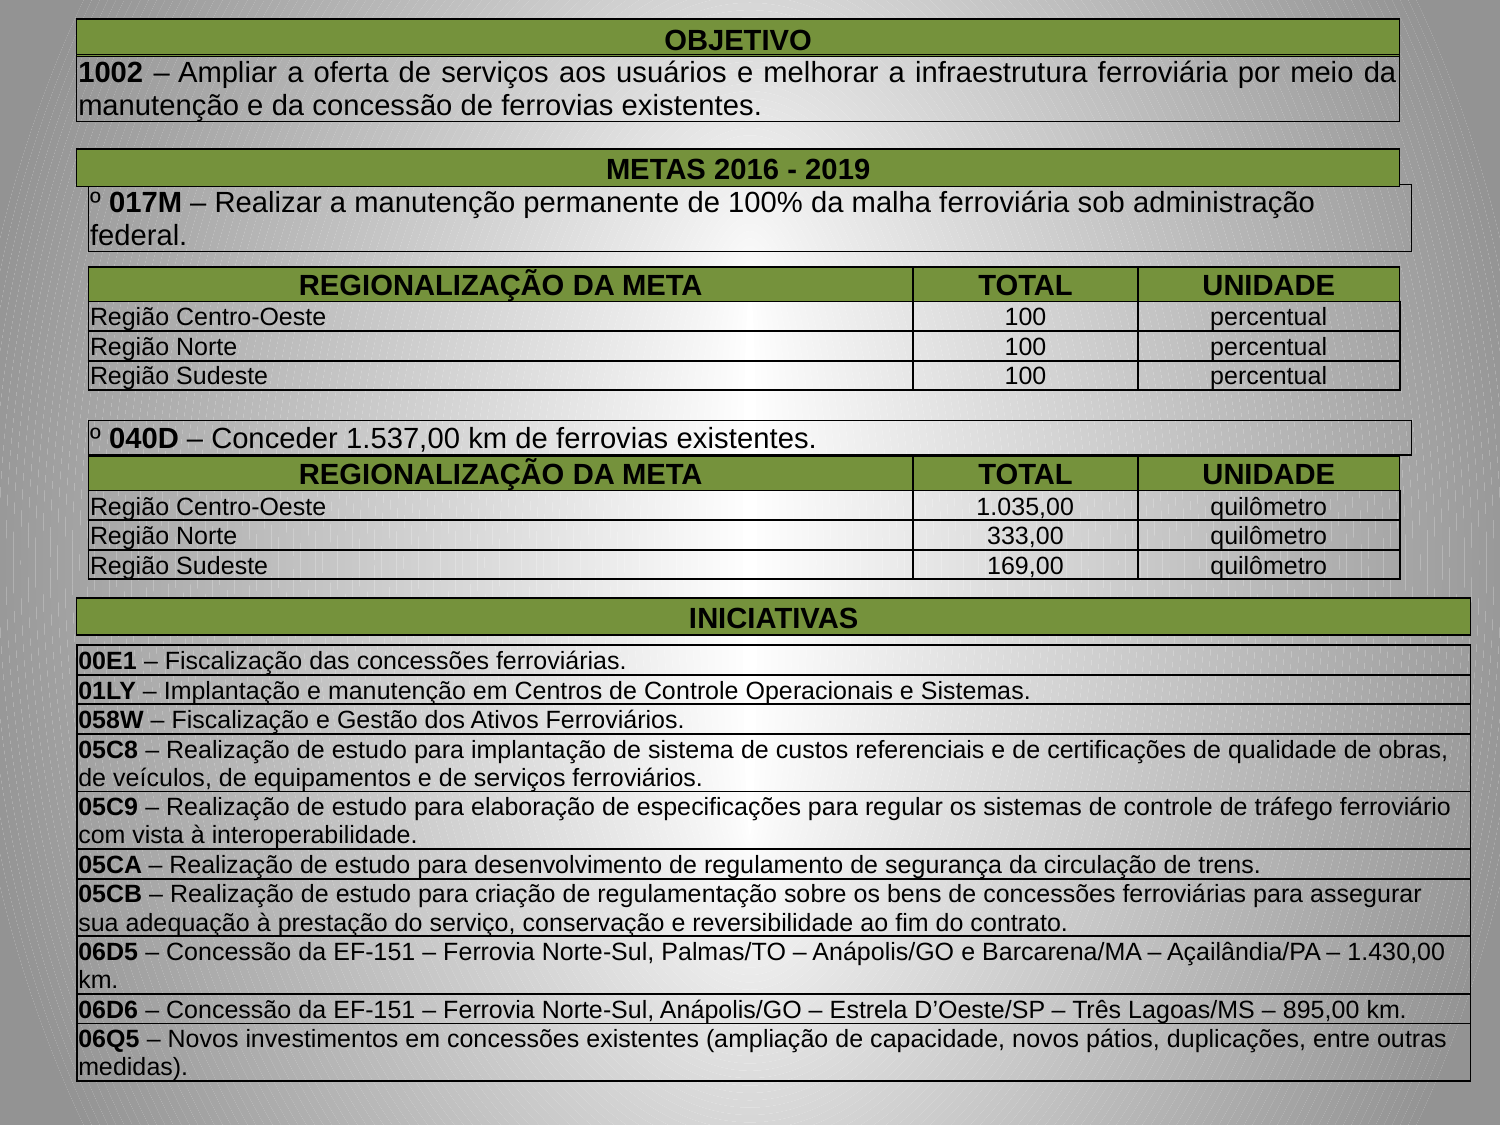

| OBJETIVO |
| --- |
| 1002 – Ampliar a oferta de serviços aos usuários e melhorar a infraestrutura ferroviária por meio da manutenção e da concessão de ferrovias existentes. |
| --- |
| METAS 2016 - 2019 |
| --- |
| º 017M – Realizar a manutenção permanente de 100% da malha ferroviária sob administração federal. |
| --- |
| REGIONALIZAÇÃO DA META | TOTAL | UNIDADE |
| --- | --- | --- |
| Região Centro-Oeste | 100 | percentual |
| Região Norte | 100 | percentual |
| Região Sudeste | 100 | percentual |
| º 040D – Conceder 1.537,00 km de ferrovias existentes. |
| --- |
| REGIONALIZAÇÃO DA META | TOTAL | UNIDADE |
| --- | --- | --- |
| Região Centro-Oeste | 1.035,00 | quilômetro |
| Região Norte | 333,00 | quilômetro |
| Região Sudeste | 169,00 | quilômetro |
| INICIATIVAS |
| --- |
| 00E1 – Fiscalização das concessões ferroviárias. |
| --- |
| 01LY – Implantação e manutenção em Centros de Controle Operacionais e Sistemas. |
| 058W – Fiscalização e Gestão dos Ativos Ferroviários. |
| 05C8 – Realização de estudo para implantação de sistema de custos referenciais e de certificações de qualidade de obras, de veículos, de equipamentos e de serviços ferroviários. |
| 05C9 – Realização de estudo para elaboração de especificações para regular os sistemas de controle de tráfego ferroviário com vista à interoperabilidade. |
| 05CA – Realização de estudo para desenvolvimento de regulamento de segurança da circulação de trens. |
| 05CB – Realização de estudo para criação de regulamentação sobre os bens de concessões ferroviárias para assegurar sua adequação à prestação do serviço, conservação e reversibilidade ao fim do contrato. |
| 06D5 – Concessão da EF-151 – Ferrovia Norte-Sul, Palmas/TO – Anápolis/GO e Barcarena/MA – Açailândia/PA – 1.430,00 km. |
| 06D6 – Concessão da EF-151 – Ferrovia Norte-Sul, Anápolis/GO – Estrela D’Oeste/SP – Três Lagoas/MS – 895,00 km. |
| 06Q5 – Novos investimentos em concessões existentes (ampliação de capacidade, novos pátios, duplicações, entre outras medidas). |